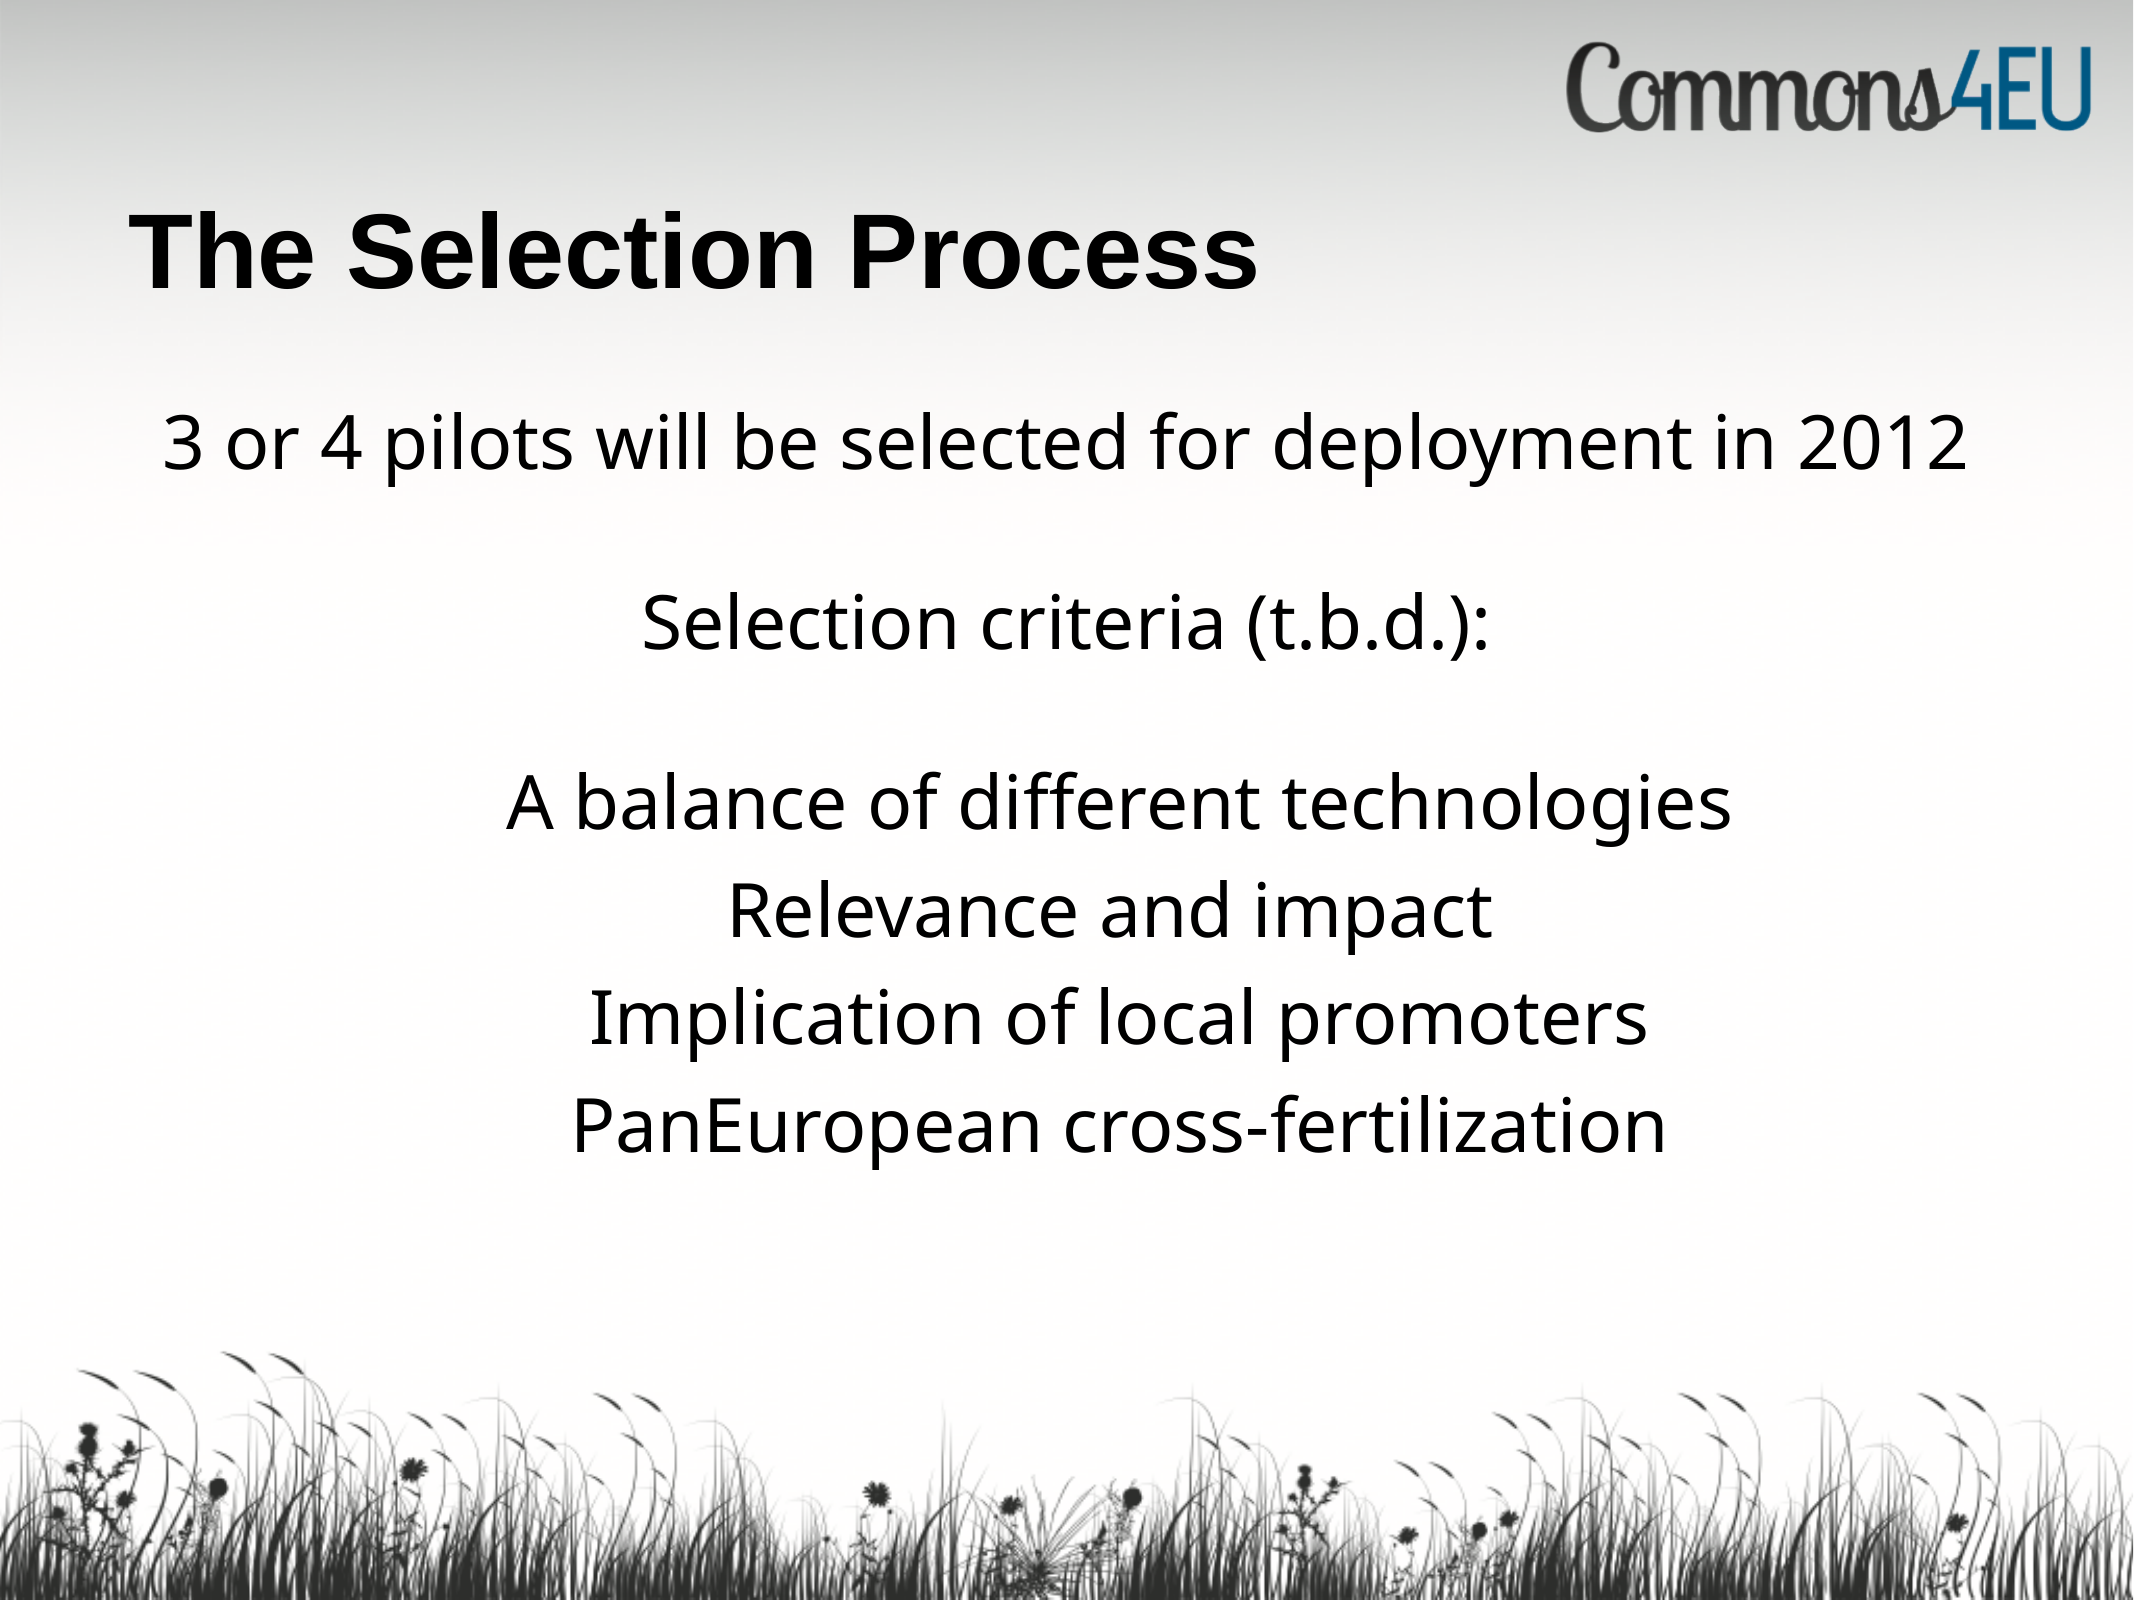

# The Selection Process
3 or 4 pilots will be selected for deployment in 2012
Selection criteria (t.b.d.):
A balance of different technologies
Relevance and impact
Implication of local promoters
PanEuropean cross-fertilization